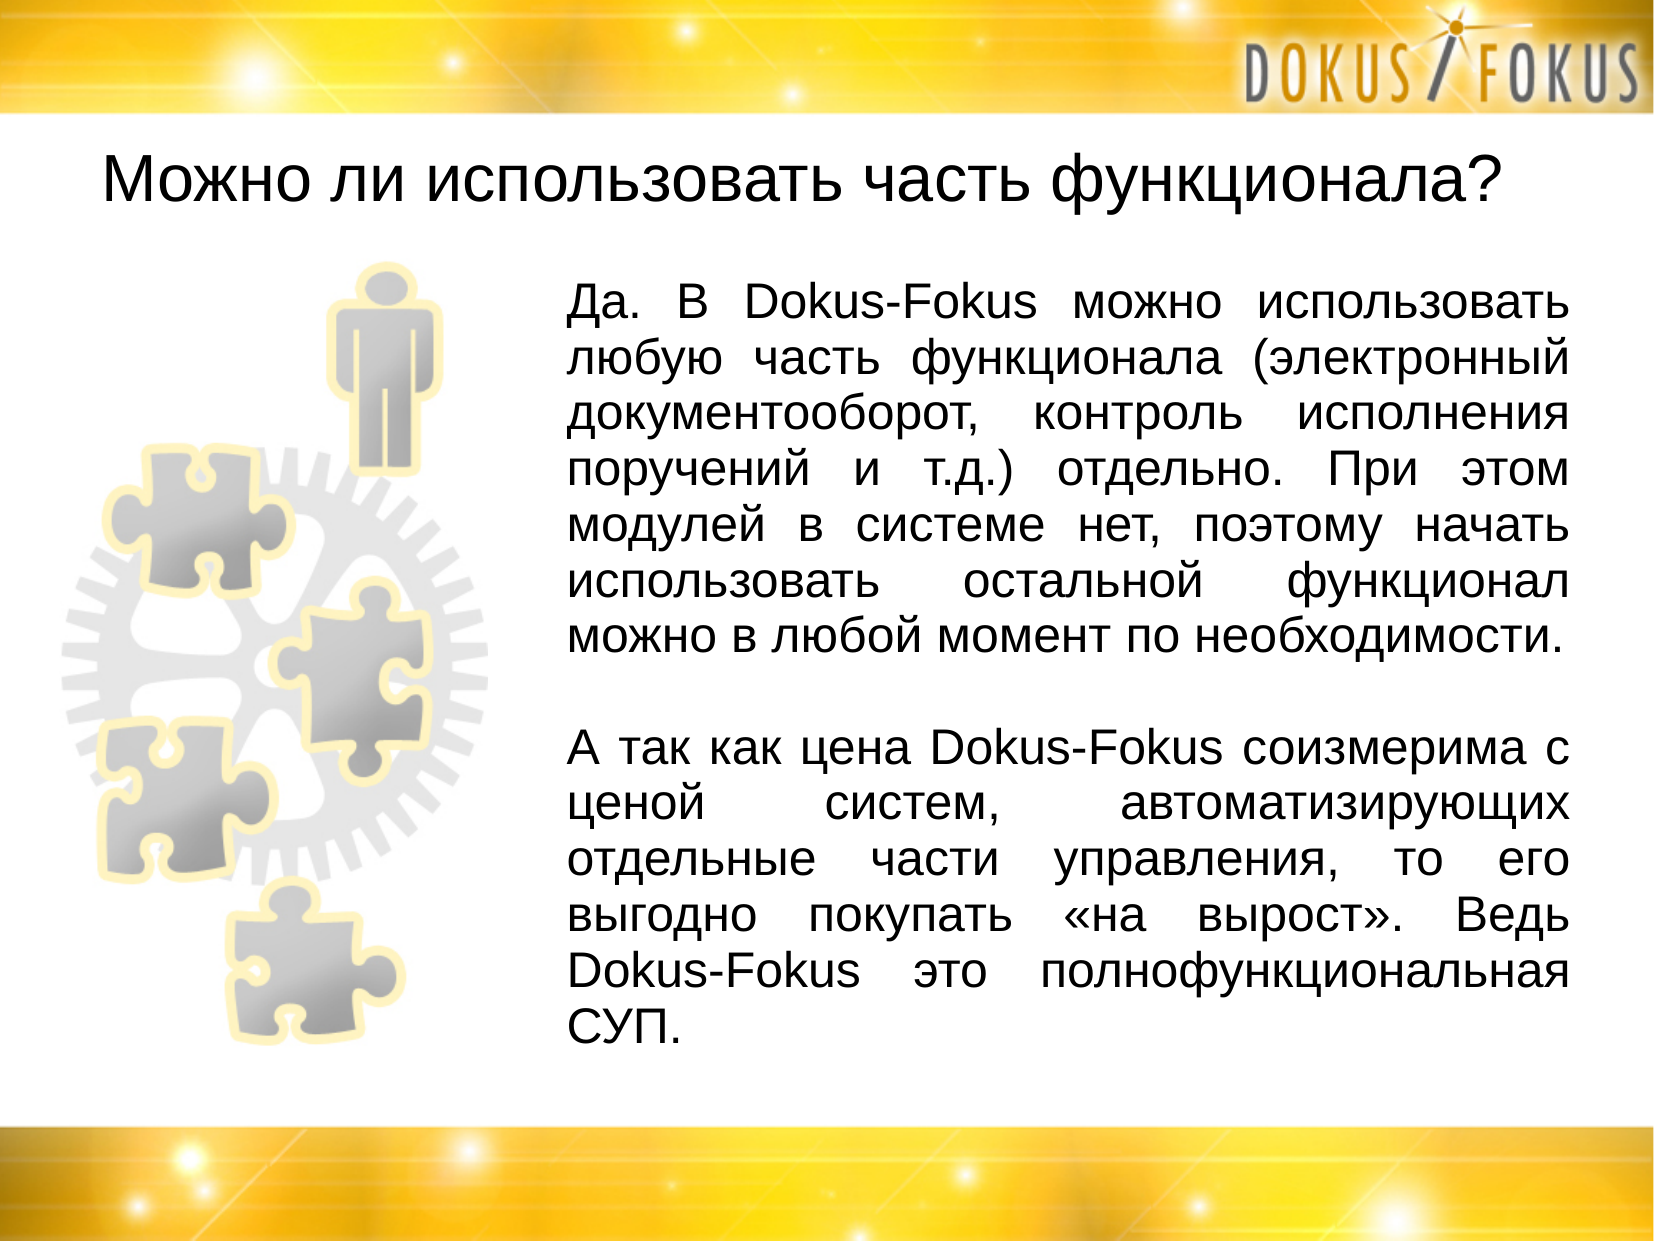

# Можно ли использовать часть функционала?
Да. В Dokus-Fokus можно использовать любую часть функционала (электронный документооборот, контроль исполнения поручений и т.д.) отдельно. При этом модулей в системе нет, поэтому начать использовать остальной функционал можно в любой момент по необходимости.
А так как цена Dokus-Fokus соизмерима с ценой систем, автоматизирующих отдельные части управления, то его выгодно покупать «на вырост». Ведь Dokus-Fokus это полнофункциональная СУП.